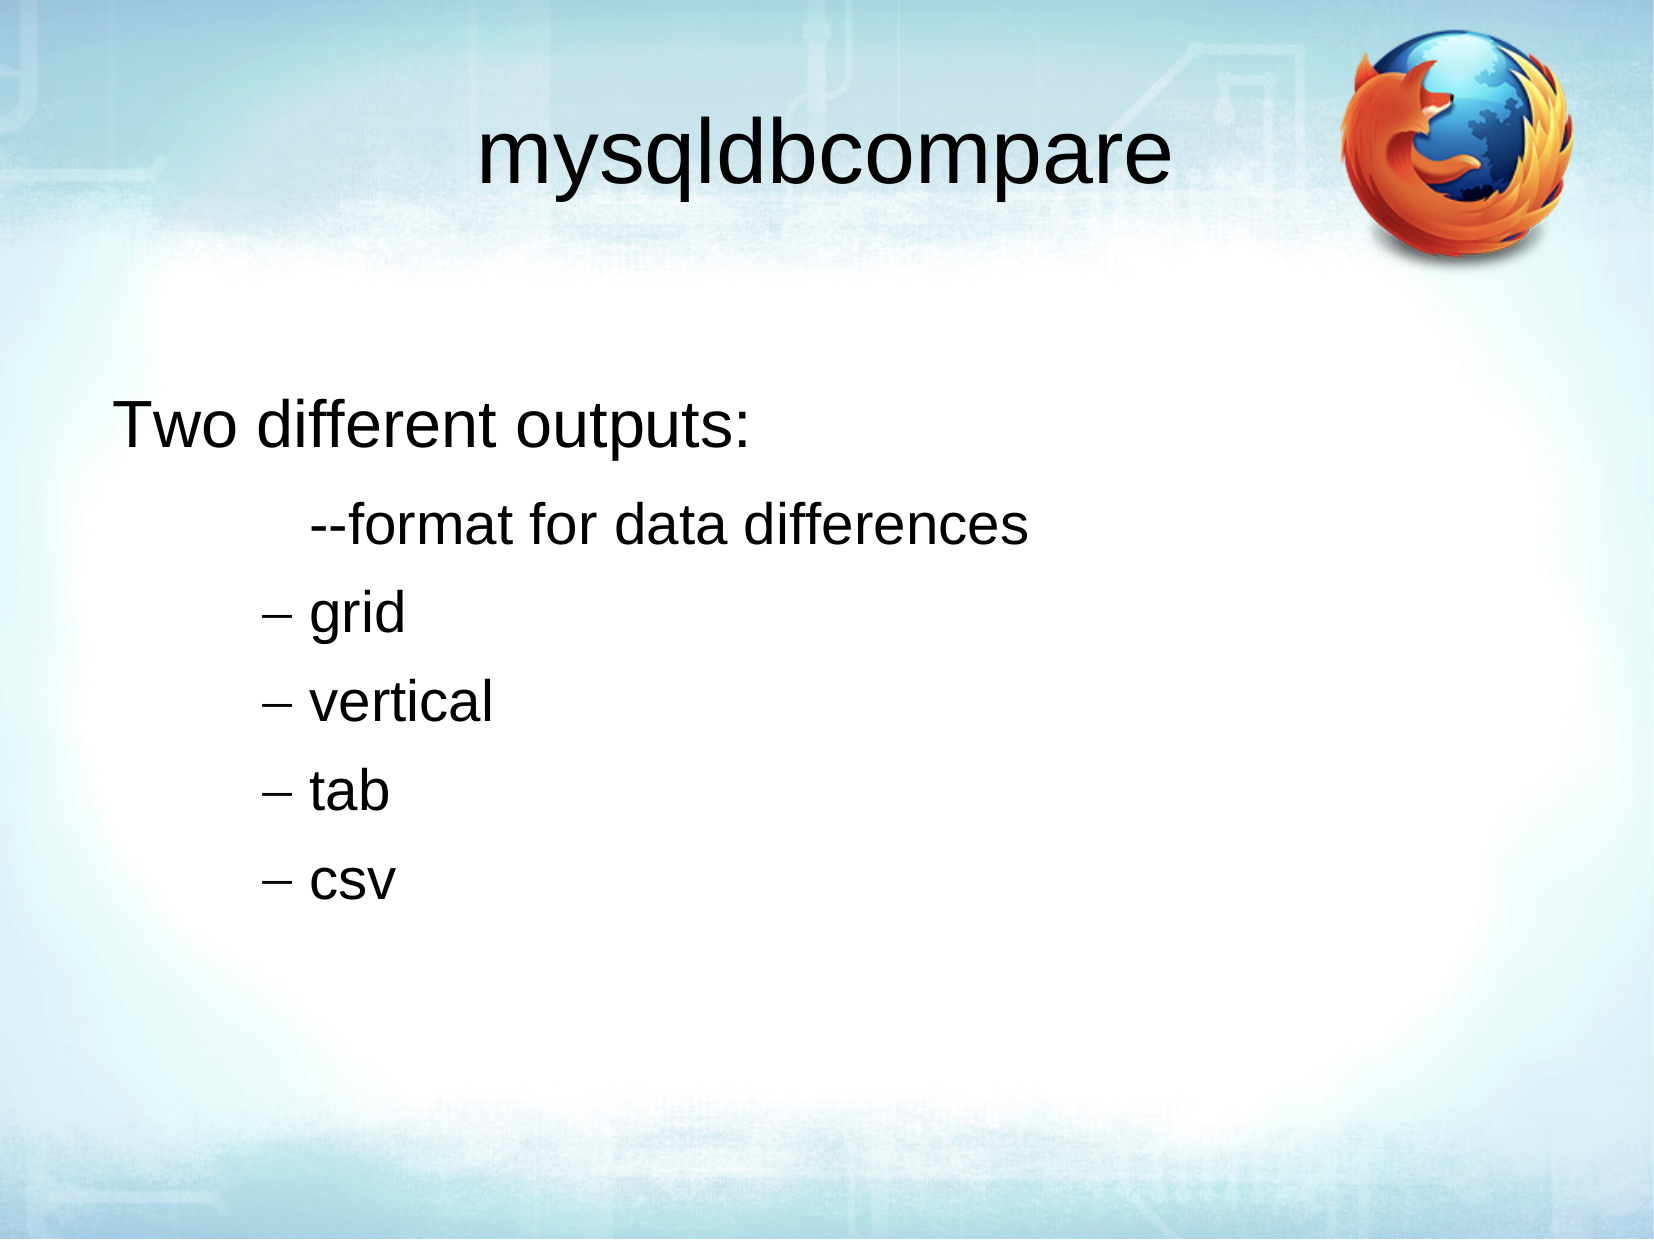

# mysqldbcompare
Two different outputs:
--format for data differences
grid
vertical
tab
csv